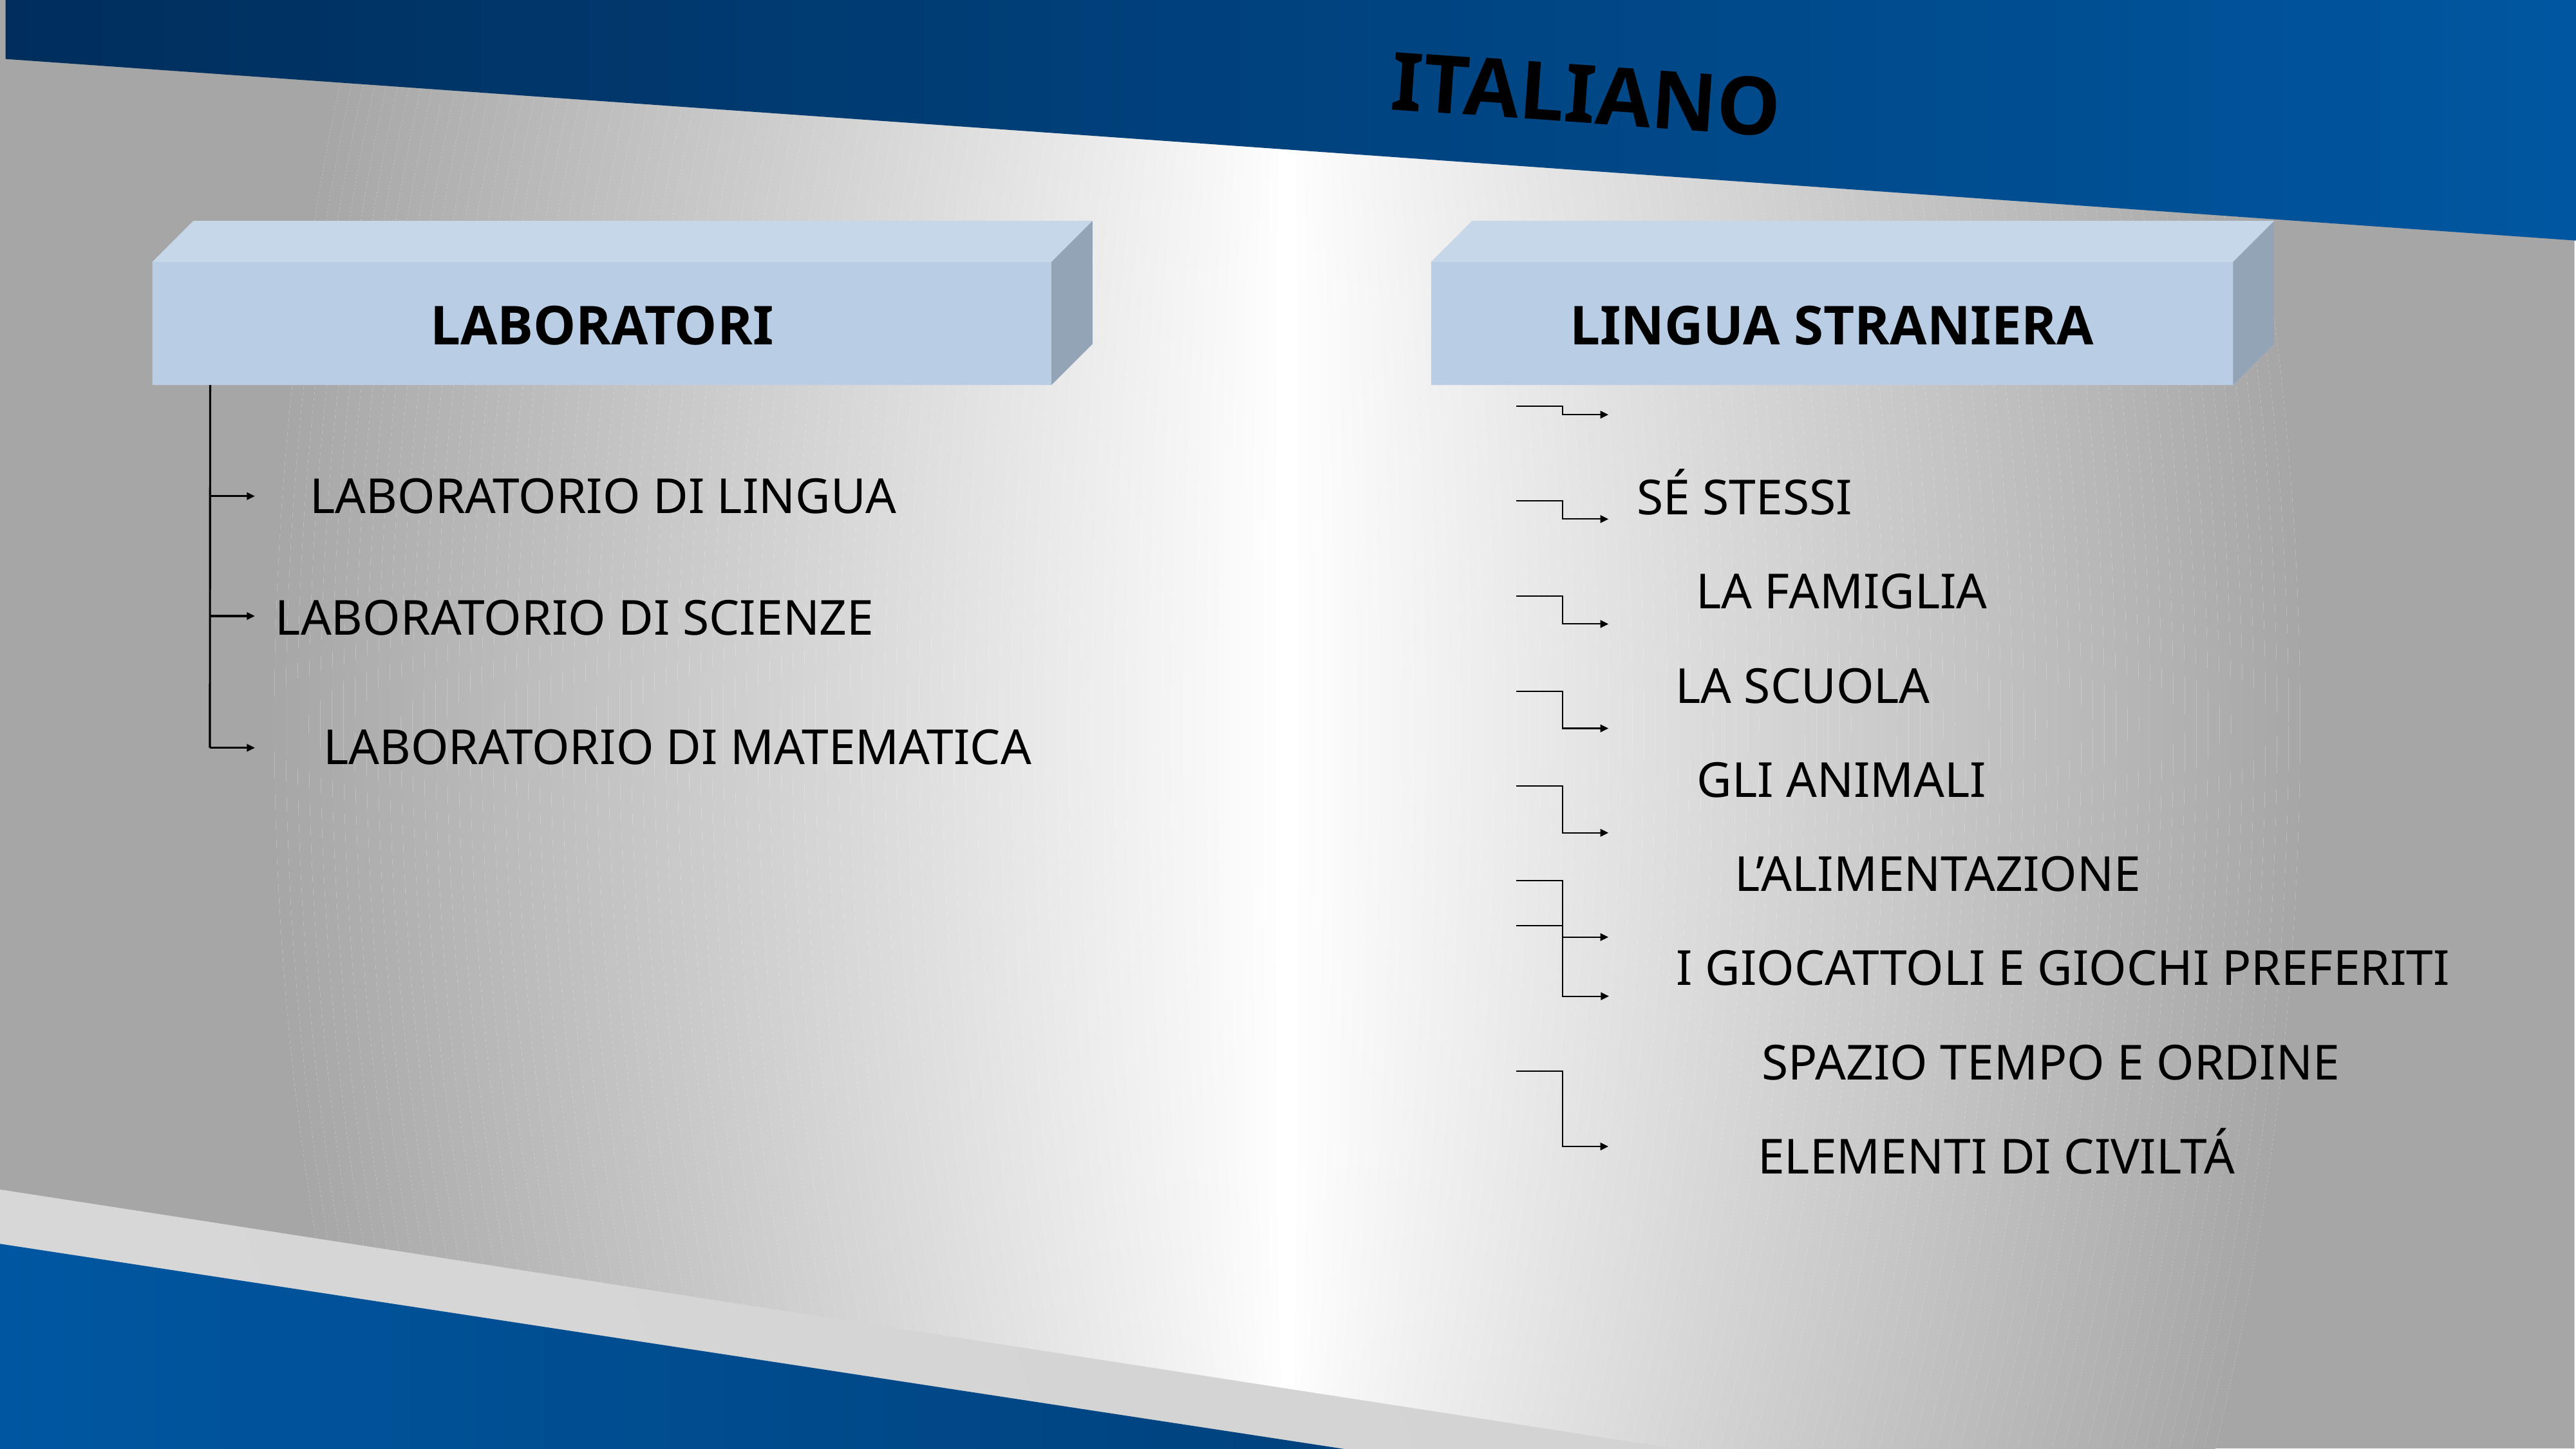

ITALIANO
LABORATORI
LINGUA STRANIERA
LABORATORIO DI LINGUA
LABORATORIO DI SCIENZE
LABORATORIO DI MATEMATICA
SÉ STESSI
LA FAMIGLIA
LA SCUOLA
GLI ANIMALI
L’ALIMENTAZIONE
I GIOCATTOLI E GIOCHI PREFERITI
SPAZIO TEMPO E ORDINE
ELEMENTI DI CIVILTÁ